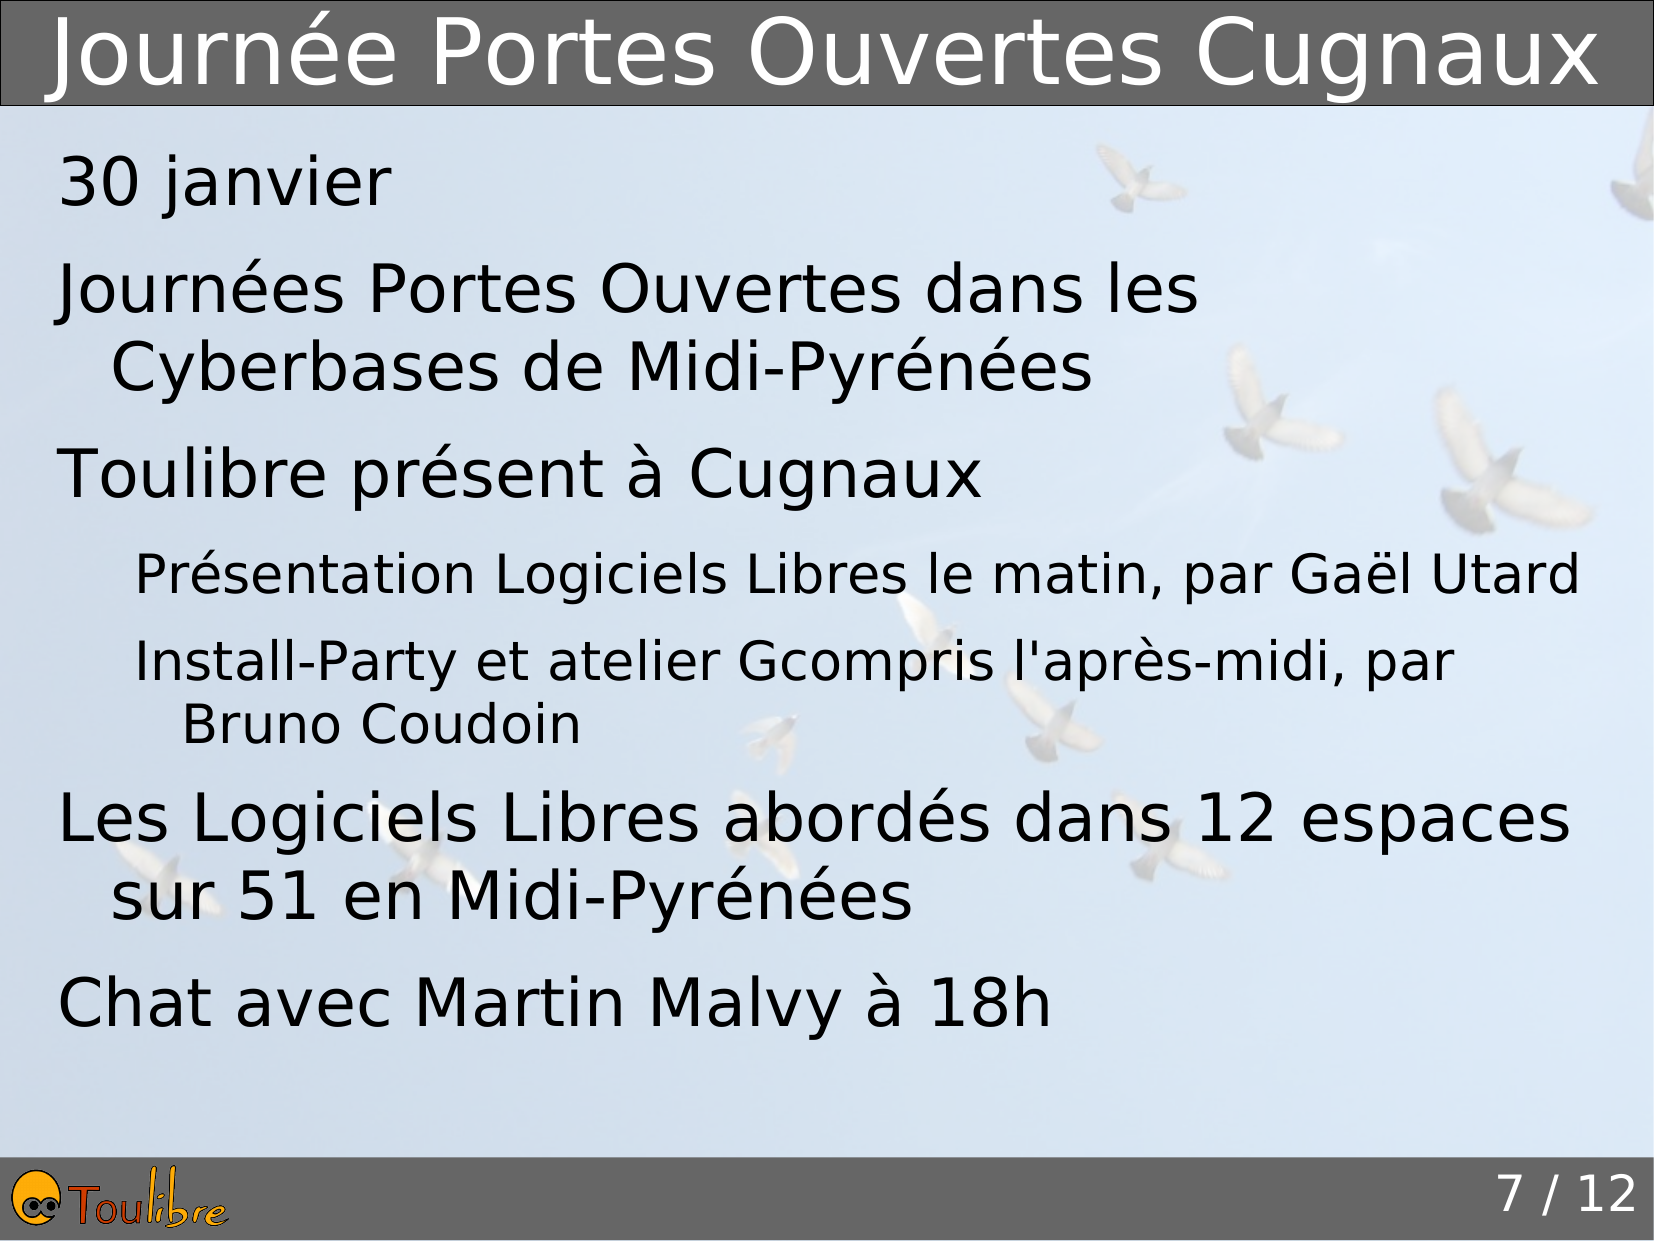

# Journée Portes Ouvertes Cugnaux
30 janvier
Journées Portes Ouvertes dans les Cyberbases de Midi-Pyrénées
Toulibre présent à Cugnaux
Présentation Logiciels Libres le matin, par Gaël Utard
Install-Party et atelier Gcompris l'après-midi, par Bruno Coudoin
Les Logiciels Libres abordés dans 12 espaces sur 51 en Midi-Pyrénées
Chat avec Martin Malvy à 18h